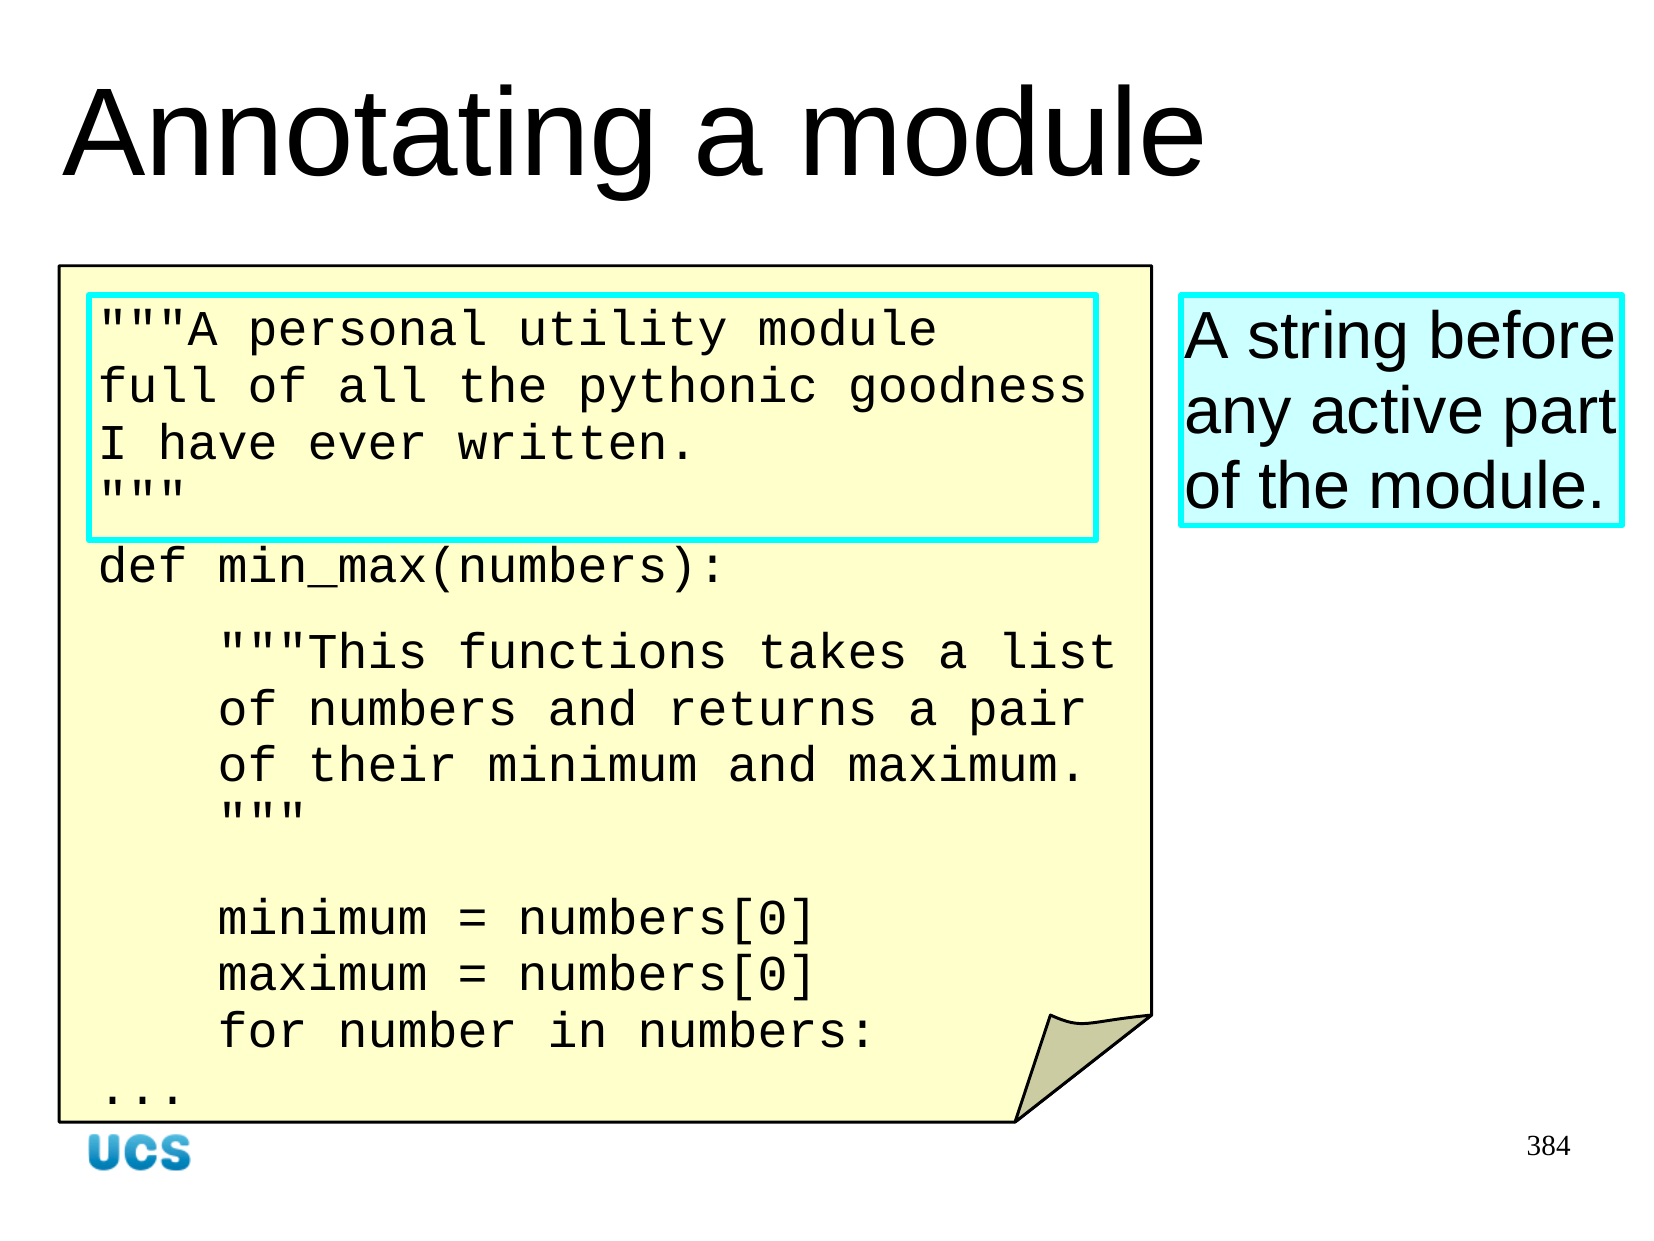

Annotating a module
"""A personal utility module
full of all the pythonic goodness
I have ever written.
"""
A string before
any active part
of the module.
def min_max(numbers):
 """This functions takes a list
 of numbers and returns a pair
 of their minimum and maximum.
 """
 minimum = numbers[0]
 maximum = numbers[0]
 for number in numbers:
...
384